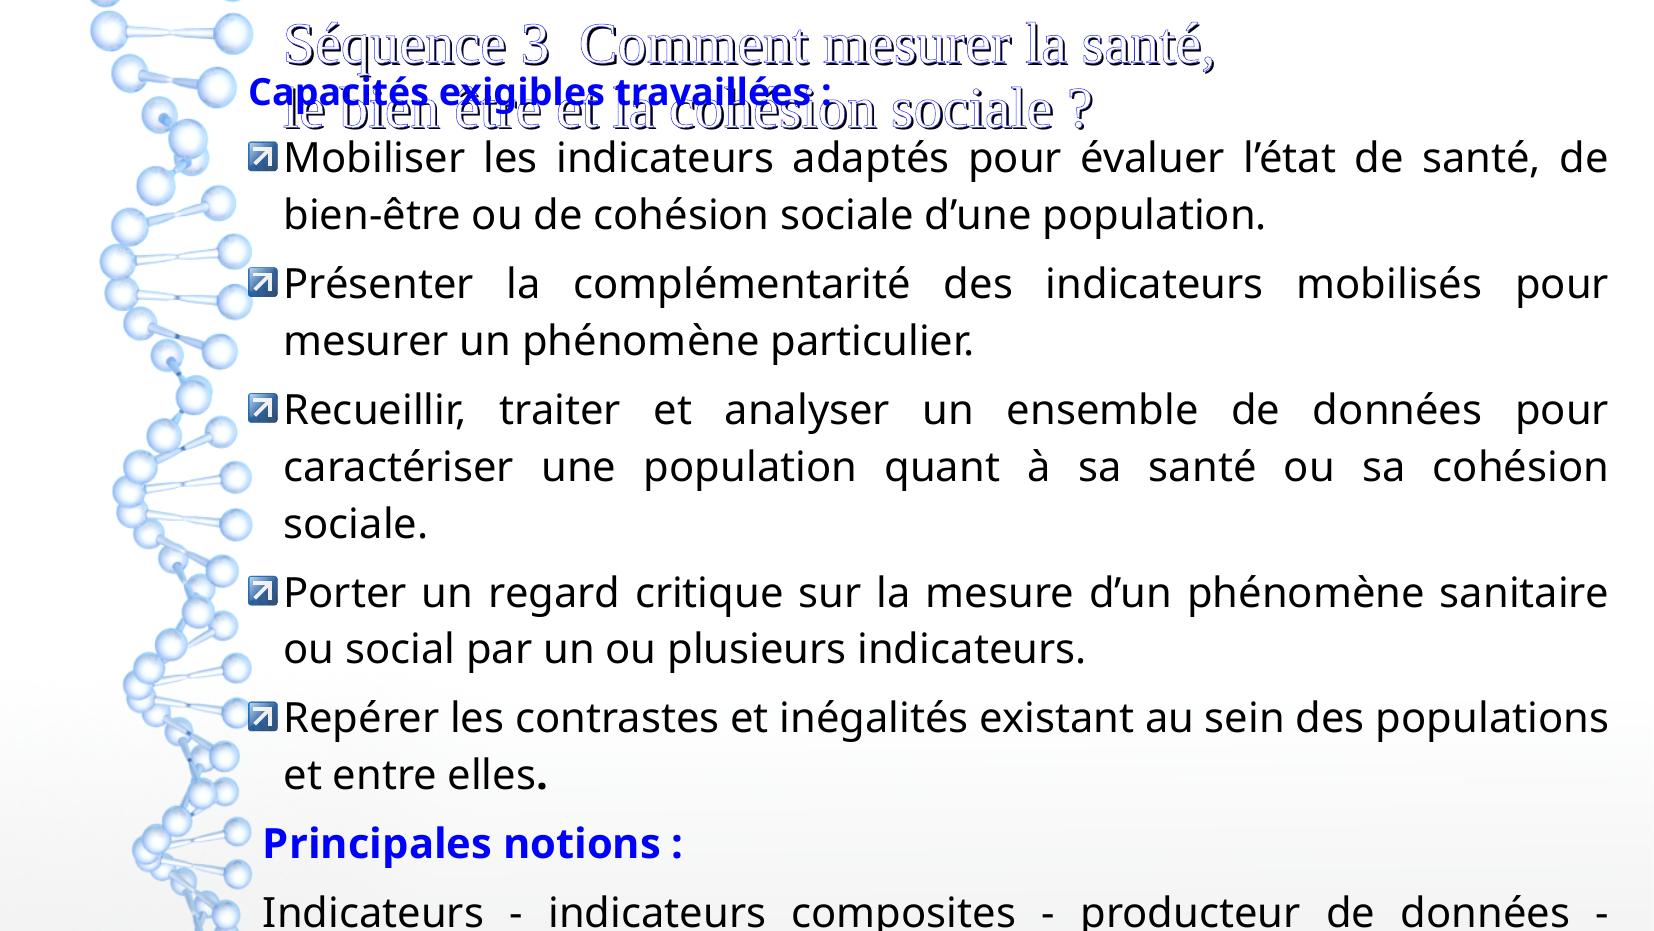

# Séquence 3 Comment mesurer la santé, le bien être et la cohésion sociale ?
Capacités exigibles travaillées :
Mobiliser les indicateurs adaptés pour évaluer l’état de santé, de bien-être ou de cohésion sociale d’une population.
Présenter la complémentarité des indicateurs mobilisés pour mesurer un phénomène particulier.
Recueillir, traiter et analyser un ensemble de données pour caractériser une population quant à sa santé ou sa cohésion sociale.
Porter un regard critique sur la mesure d’un phénomène sanitaire ou social par un ou plusieurs indicateurs.
Repérer les contrastes et inégalités existant au sein des populations et entre elles.
Principales notions :
Indicateurs - indicateurs composites - producteur de données - disparités, gradient social - inégalités - épidémiologie